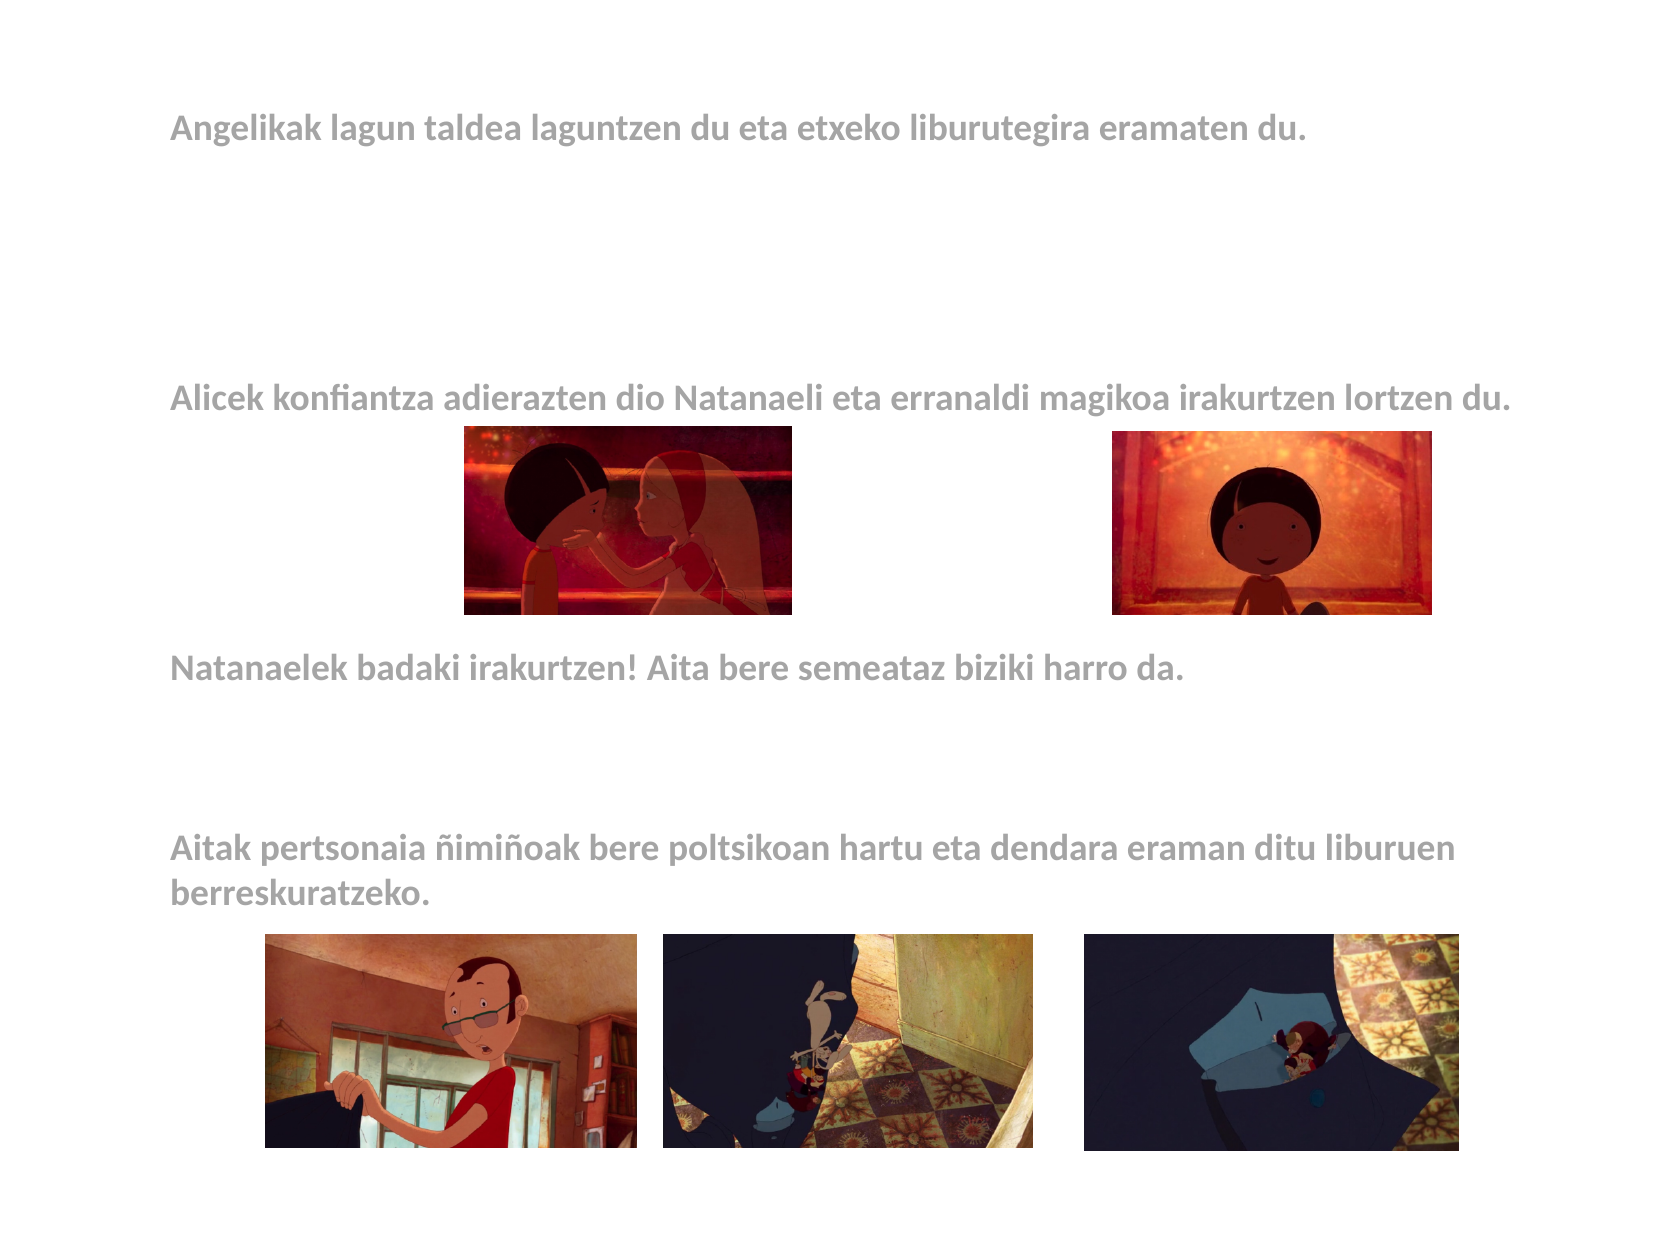

Angelikak lagun taldea laguntzen du eta etxeko liburutegira eramaten du.
Alicek konfiantza adierazten dio Natanaeli eta erranaldi magikoa irakurtzen lortzen du.
Natanaelek badaki irakurtzen! Aita bere semeataz biziki harro da.
Aitak pertsonaia ñimiñoak bere poltsikoan hartu eta dendara eraman ditu liburuen berreskuratzeko.